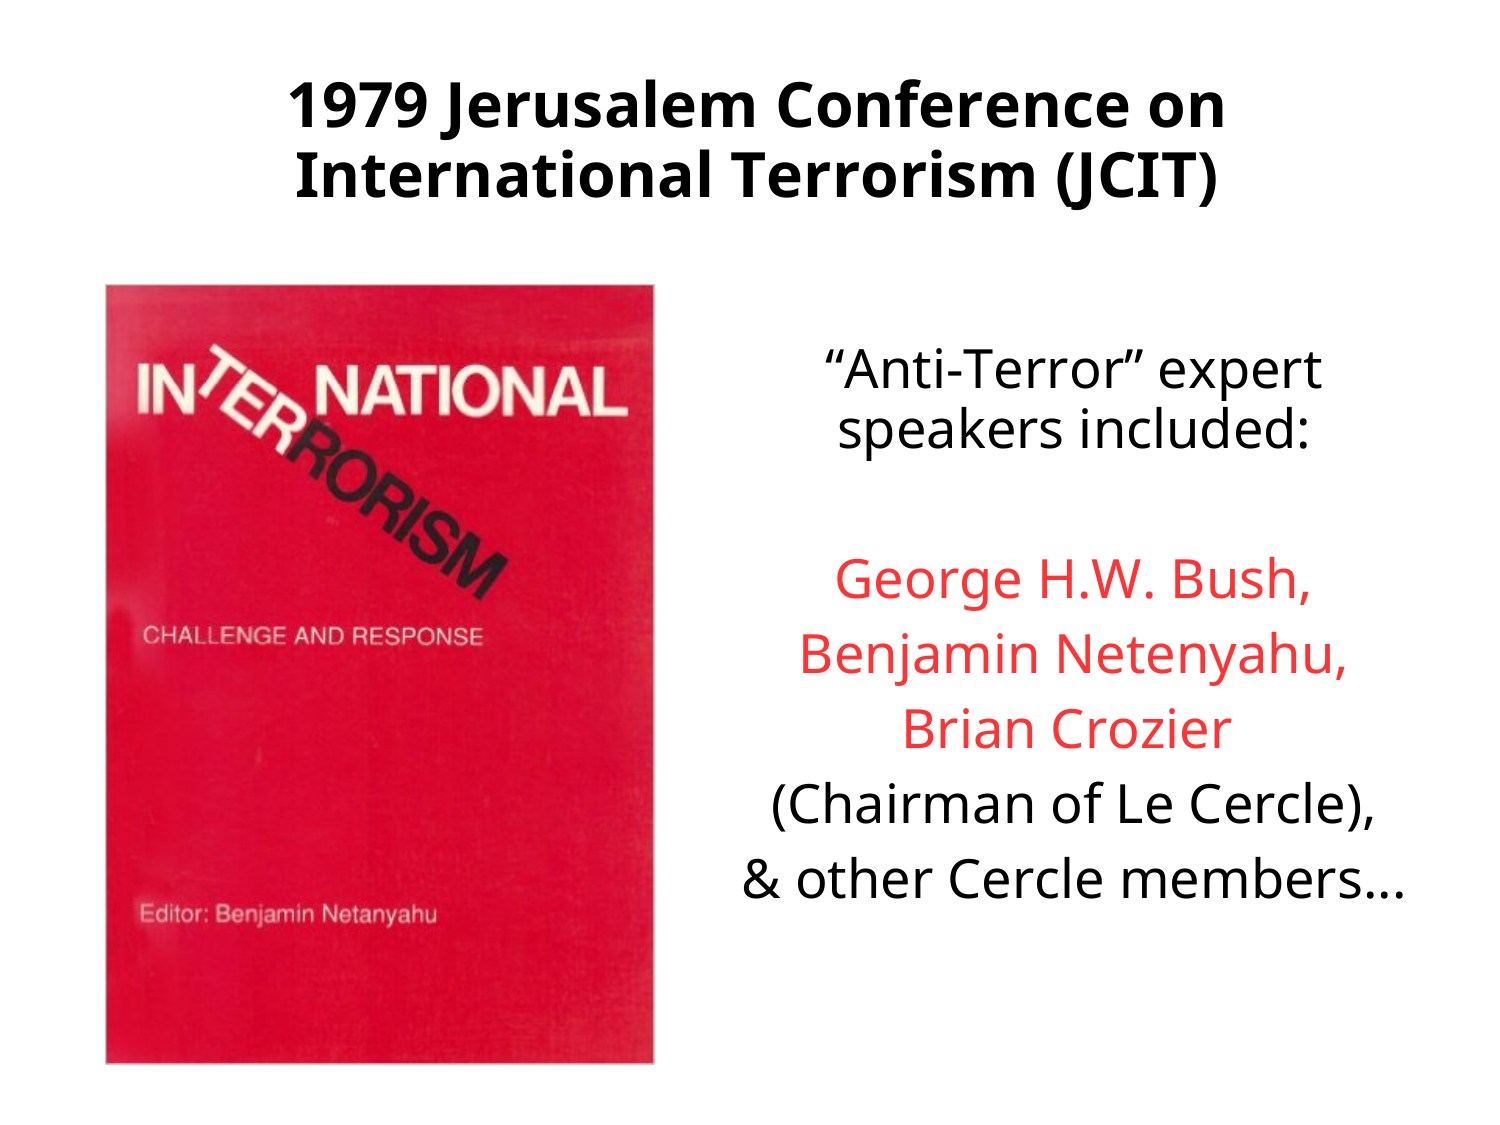

1979 Jerusalem Conference on International Terrorism (JCIT)
“Anti-Terror” expert speakers included:
George H.W. Bush,
Benjamin Netenyahu,
Brian Crozier
(Chairman of Le Cercle),
& other Cercle members...